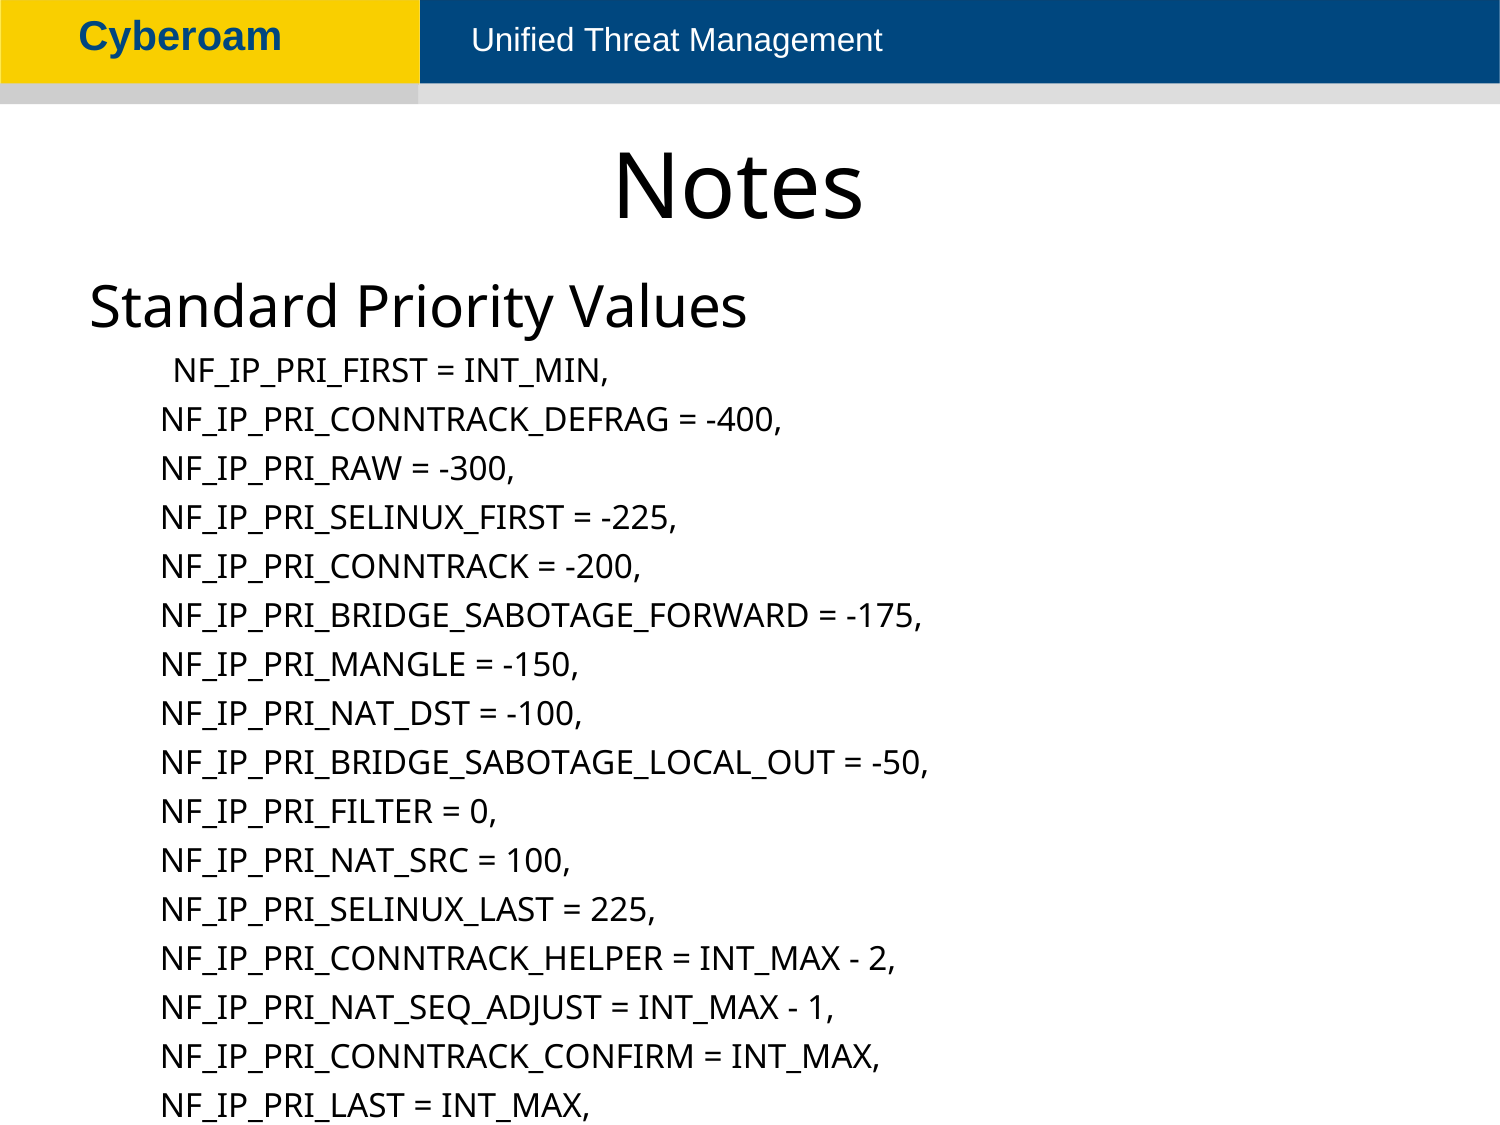

# Notes
Standard Priority Values
 	 NF_IP_PRI_FIRST = INT_MIN,
 NF_IP_PRI_CONNTRACK_DEFRAG = -400,
 NF_IP_PRI_RAW = -300,
 NF_IP_PRI_SELINUX_FIRST = -225,
 NF_IP_PRI_CONNTRACK = -200,
 NF_IP_PRI_BRIDGE_SABOTAGE_FORWARD = -175,
 NF_IP_PRI_MANGLE = -150,
 NF_IP_PRI_NAT_DST = -100,
 NF_IP_PRI_BRIDGE_SABOTAGE_LOCAL_OUT = -50,
 NF_IP_PRI_FILTER = 0,
 NF_IP_PRI_NAT_SRC = 100,
 NF_IP_PRI_SELINUX_LAST = 225,
 NF_IP_PRI_CONNTRACK_HELPER = INT_MAX - 2,
 NF_IP_PRI_NAT_SEQ_ADJUST = INT_MAX - 1,
 NF_IP_PRI_CONNTRACK_CONFIRM = INT_MAX,
 NF_IP_PRI_LAST = INT_MAX,